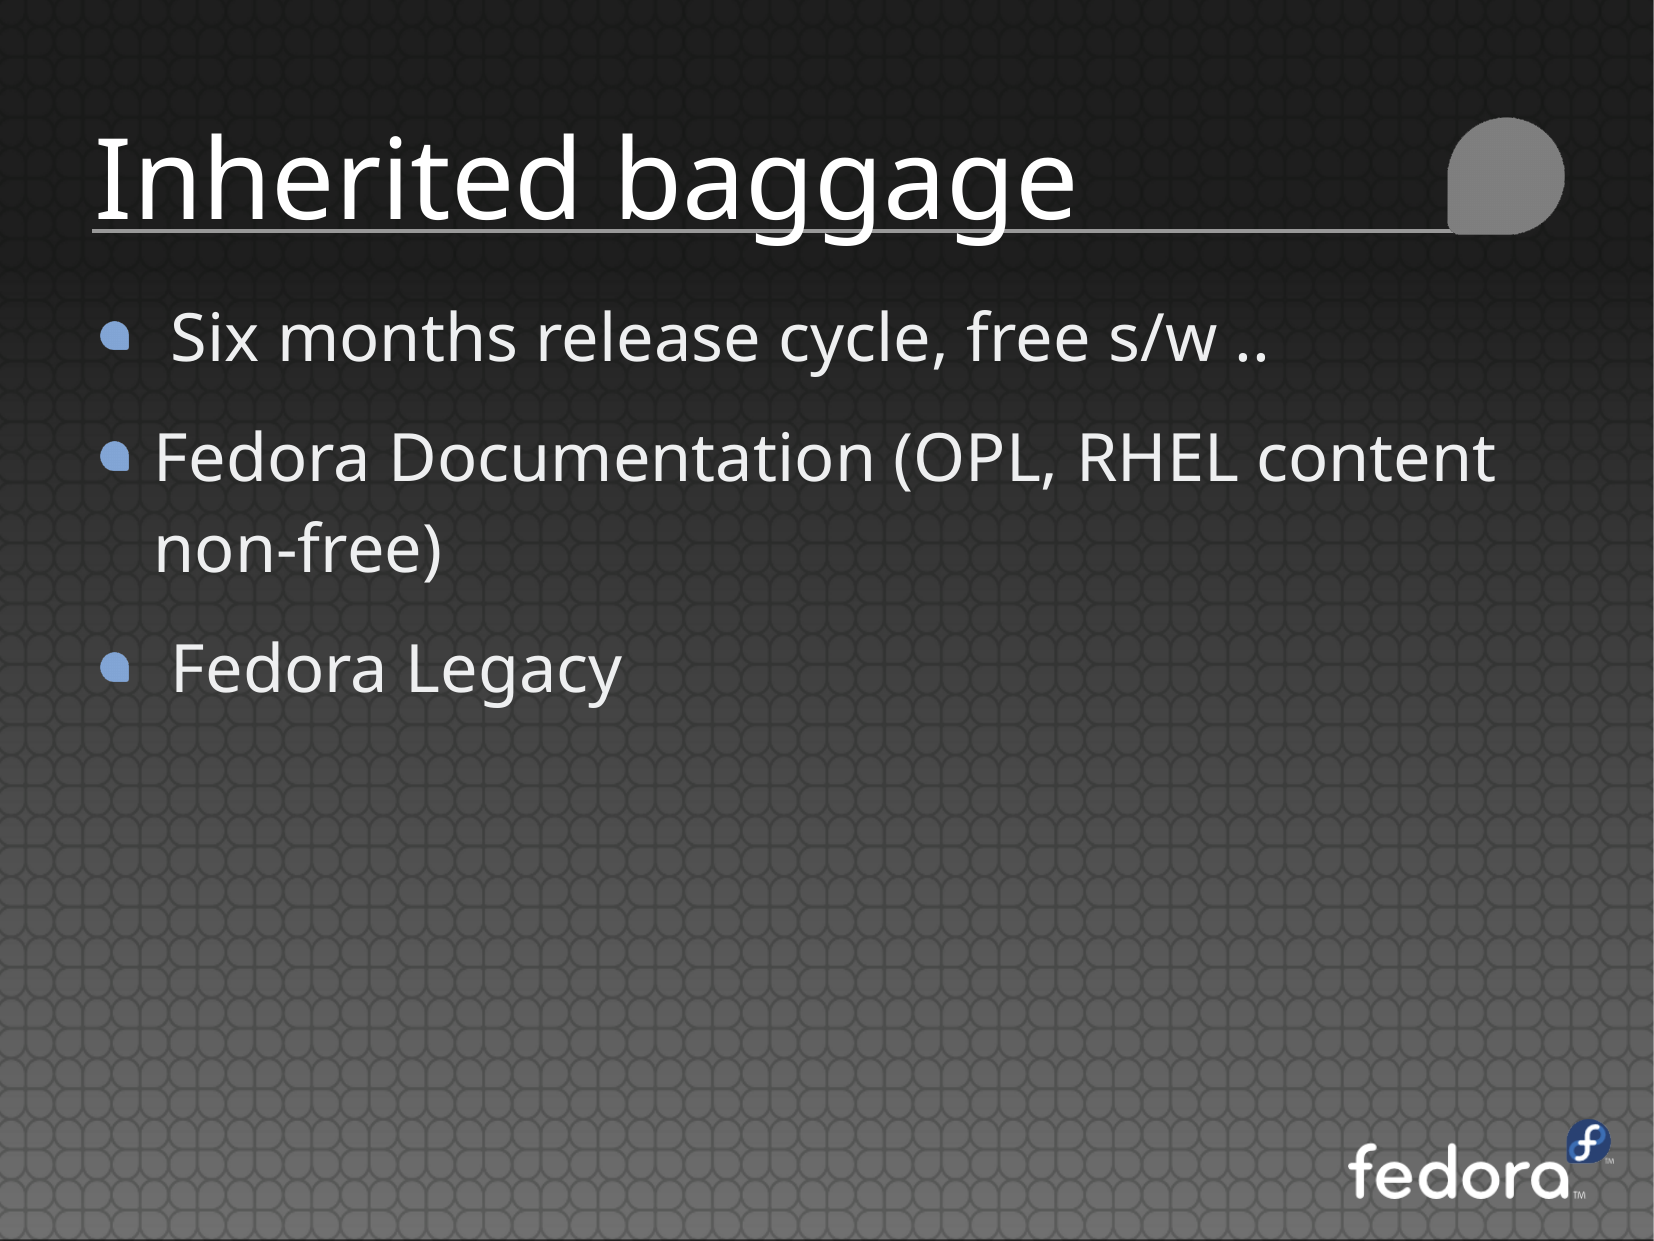

Inherited baggage
# Six months release cycle, free s/w ..
Fedora Documentation (OPL, RHEL content non-free)
 Fedora Legacy